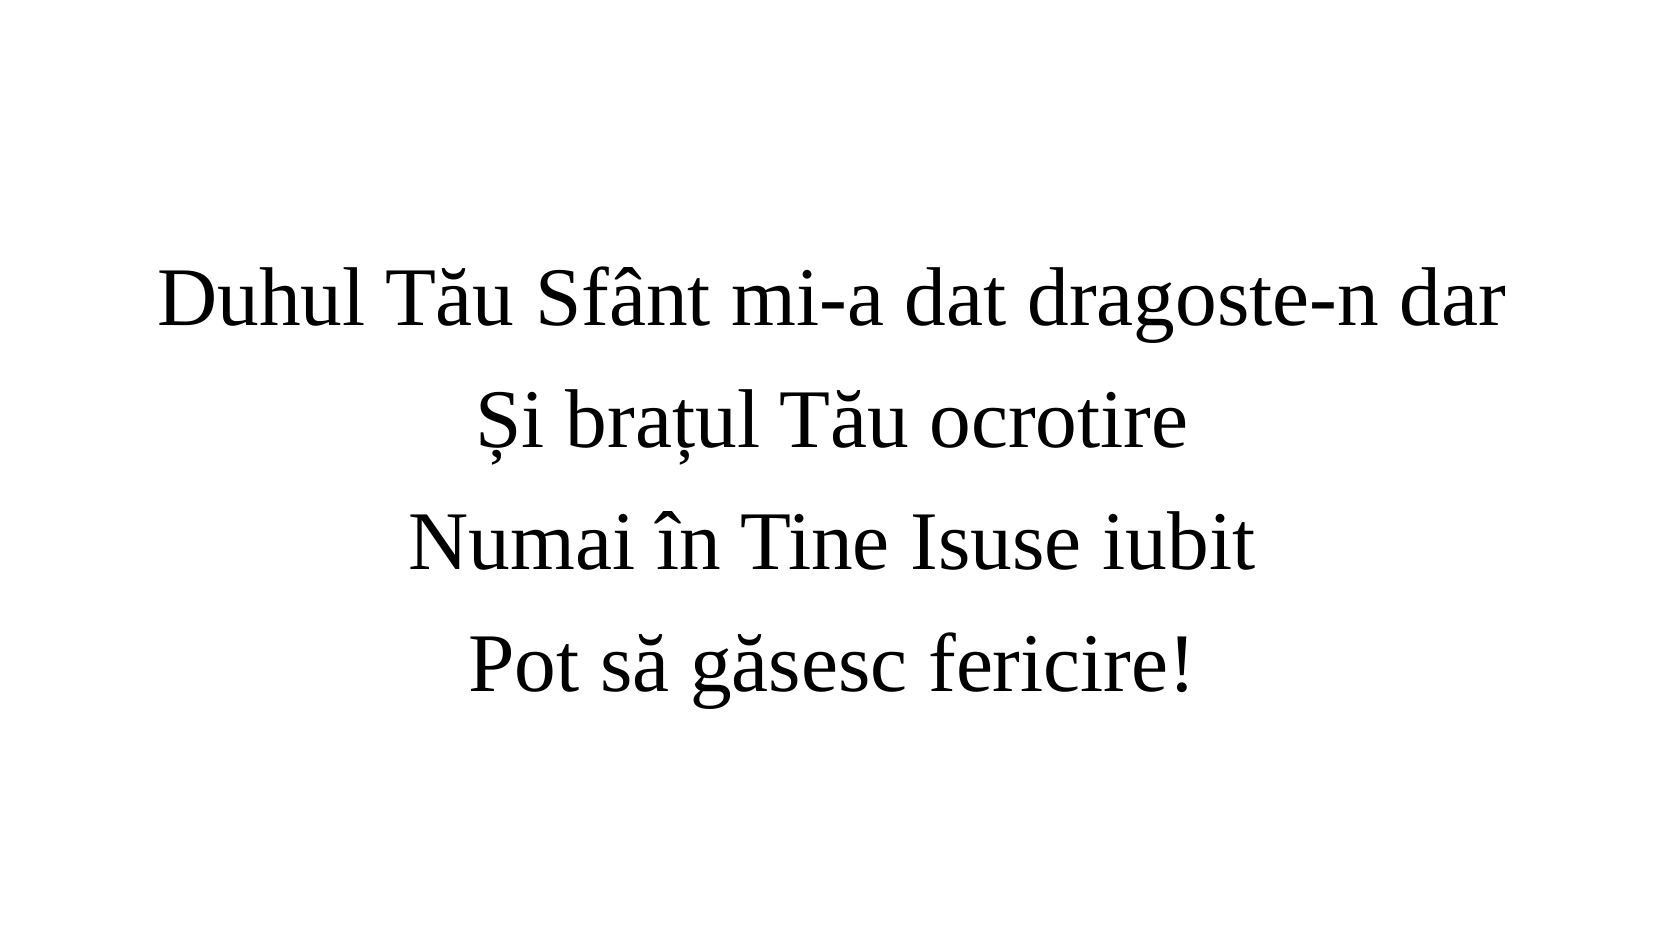

# Duhul Tău Sfânt mi-a dat dragoste-n dar
Și brațul Tău ocrotire
Numai în Tine Isuse iubit
Pot să găsesc fericire!